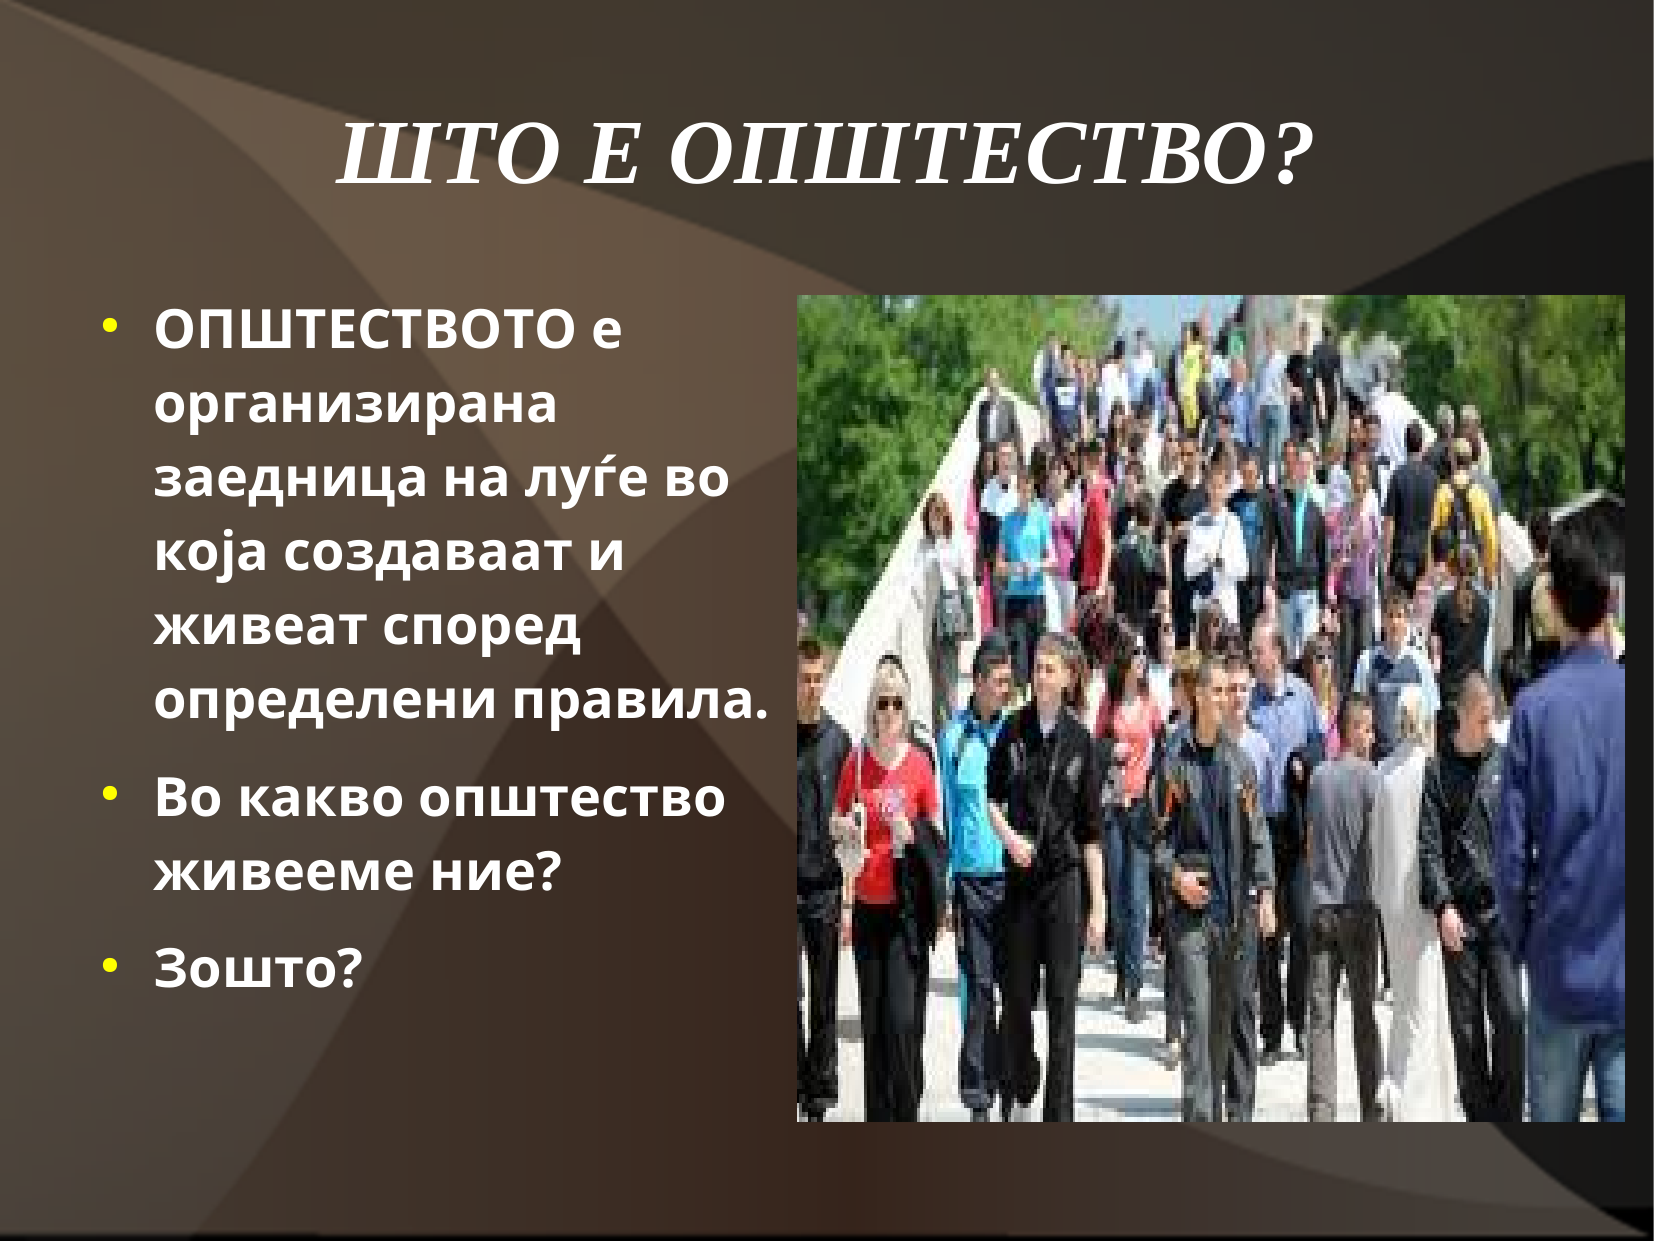

# ШТО Е ОПШТЕСТВО?
ОПШТЕСТВОТО е организирана заедница на луѓе во која создаваат и живеат според определени правила.
Во какво општество живееме ние?
Зошто?